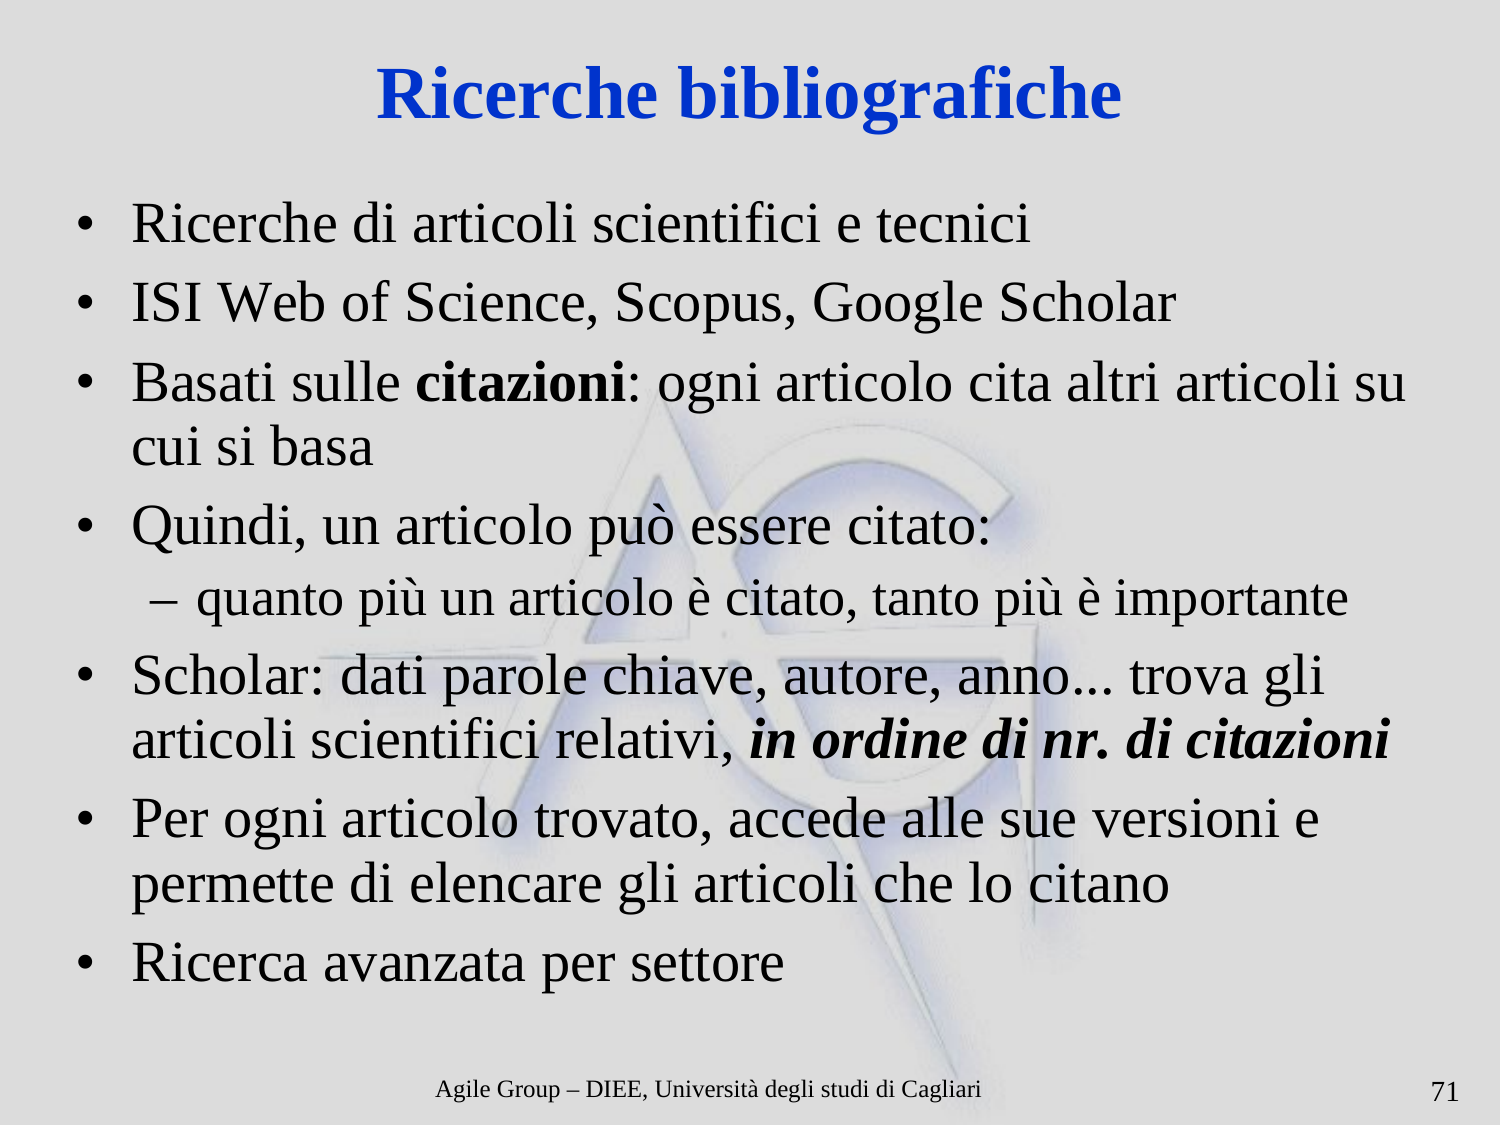

# Ricerche bibliografiche
Ricerche di articoli scientifici e tecnici
ISI Web of Science, Scopus, Google Scholar
Basati sulle citazioni: ogni articolo cita altri articoli su cui si basa
Quindi, un articolo può essere citato:
quanto più un articolo è citato, tanto più è importante
Scholar: dati parole chiave, autore, anno... trova gli articoli scientifici relativi, in ordine di nr. di citazioni
Per ogni articolo trovato, accede alle sue versioni e permette di elencare gli articoli che lo citano
Ricerca avanzata per settore
71